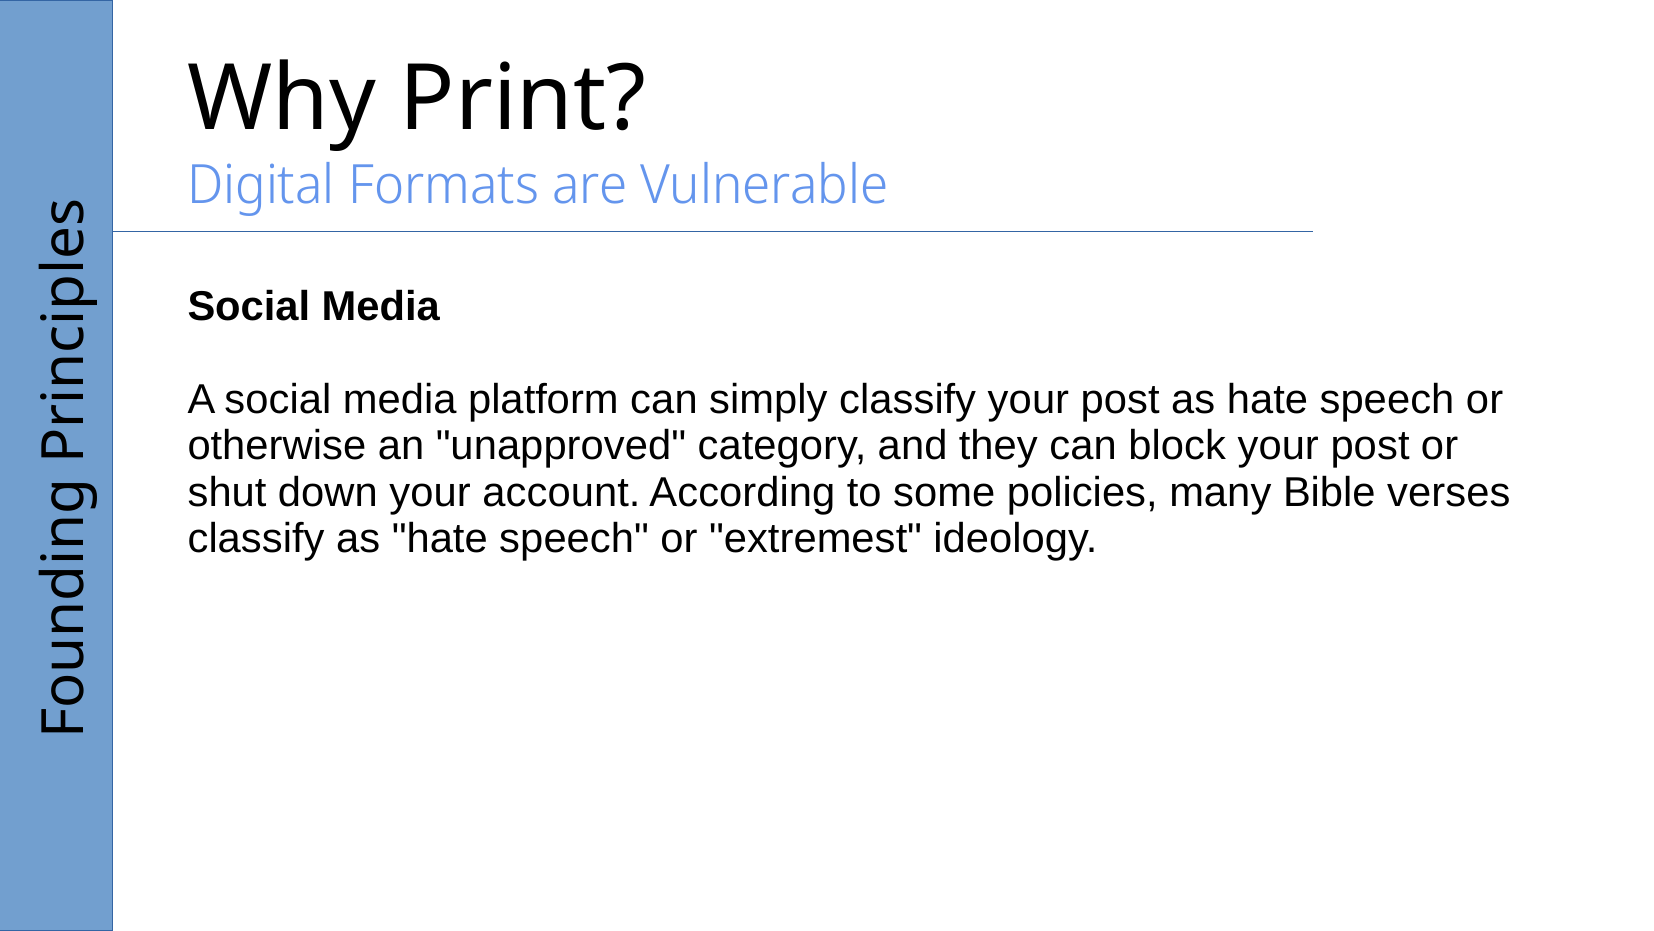

# Why Print?
Digital Formats are Vulnerable
Social Media
A social media platform can simply classify your post as hate speech or otherwise an "unapproved" category, and they can block your post or shut down your account. According to some policies, many Bible verses classify as "hate speech" or "extremest" ideology.
Founding Principles